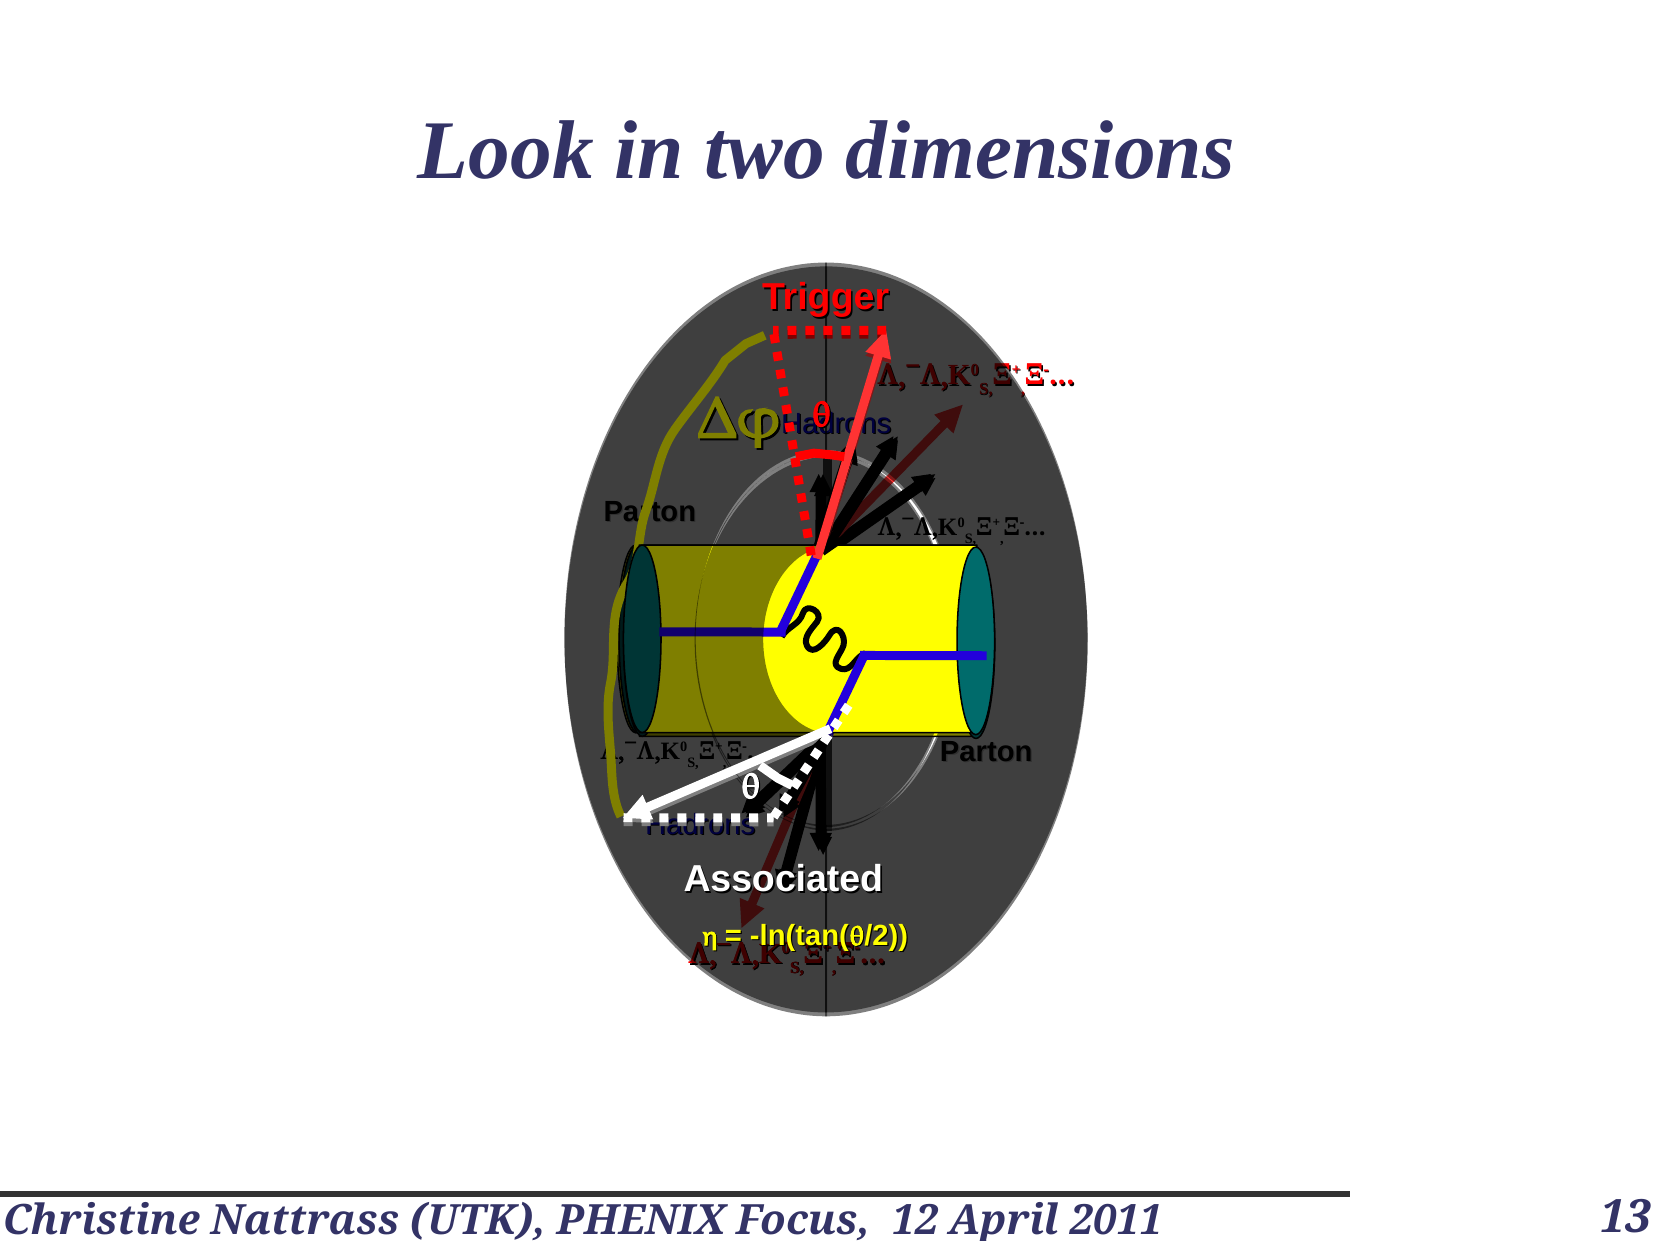

# Look in two dimensions
Trigger


Associated
 = -ln(tan(/2))‏

ΛΛK0S,Ξ+,Ξ-...
Hadrons
Parton
ΛΛK0S,Ξ+,Ξ-...
Parton
ΛΛK0S,Ξ+,Ξ-...
Hadrons
ΛΛK0S,Ξ+,Ξ-...
ΛΛK0S,Ξ+,Ξ-...